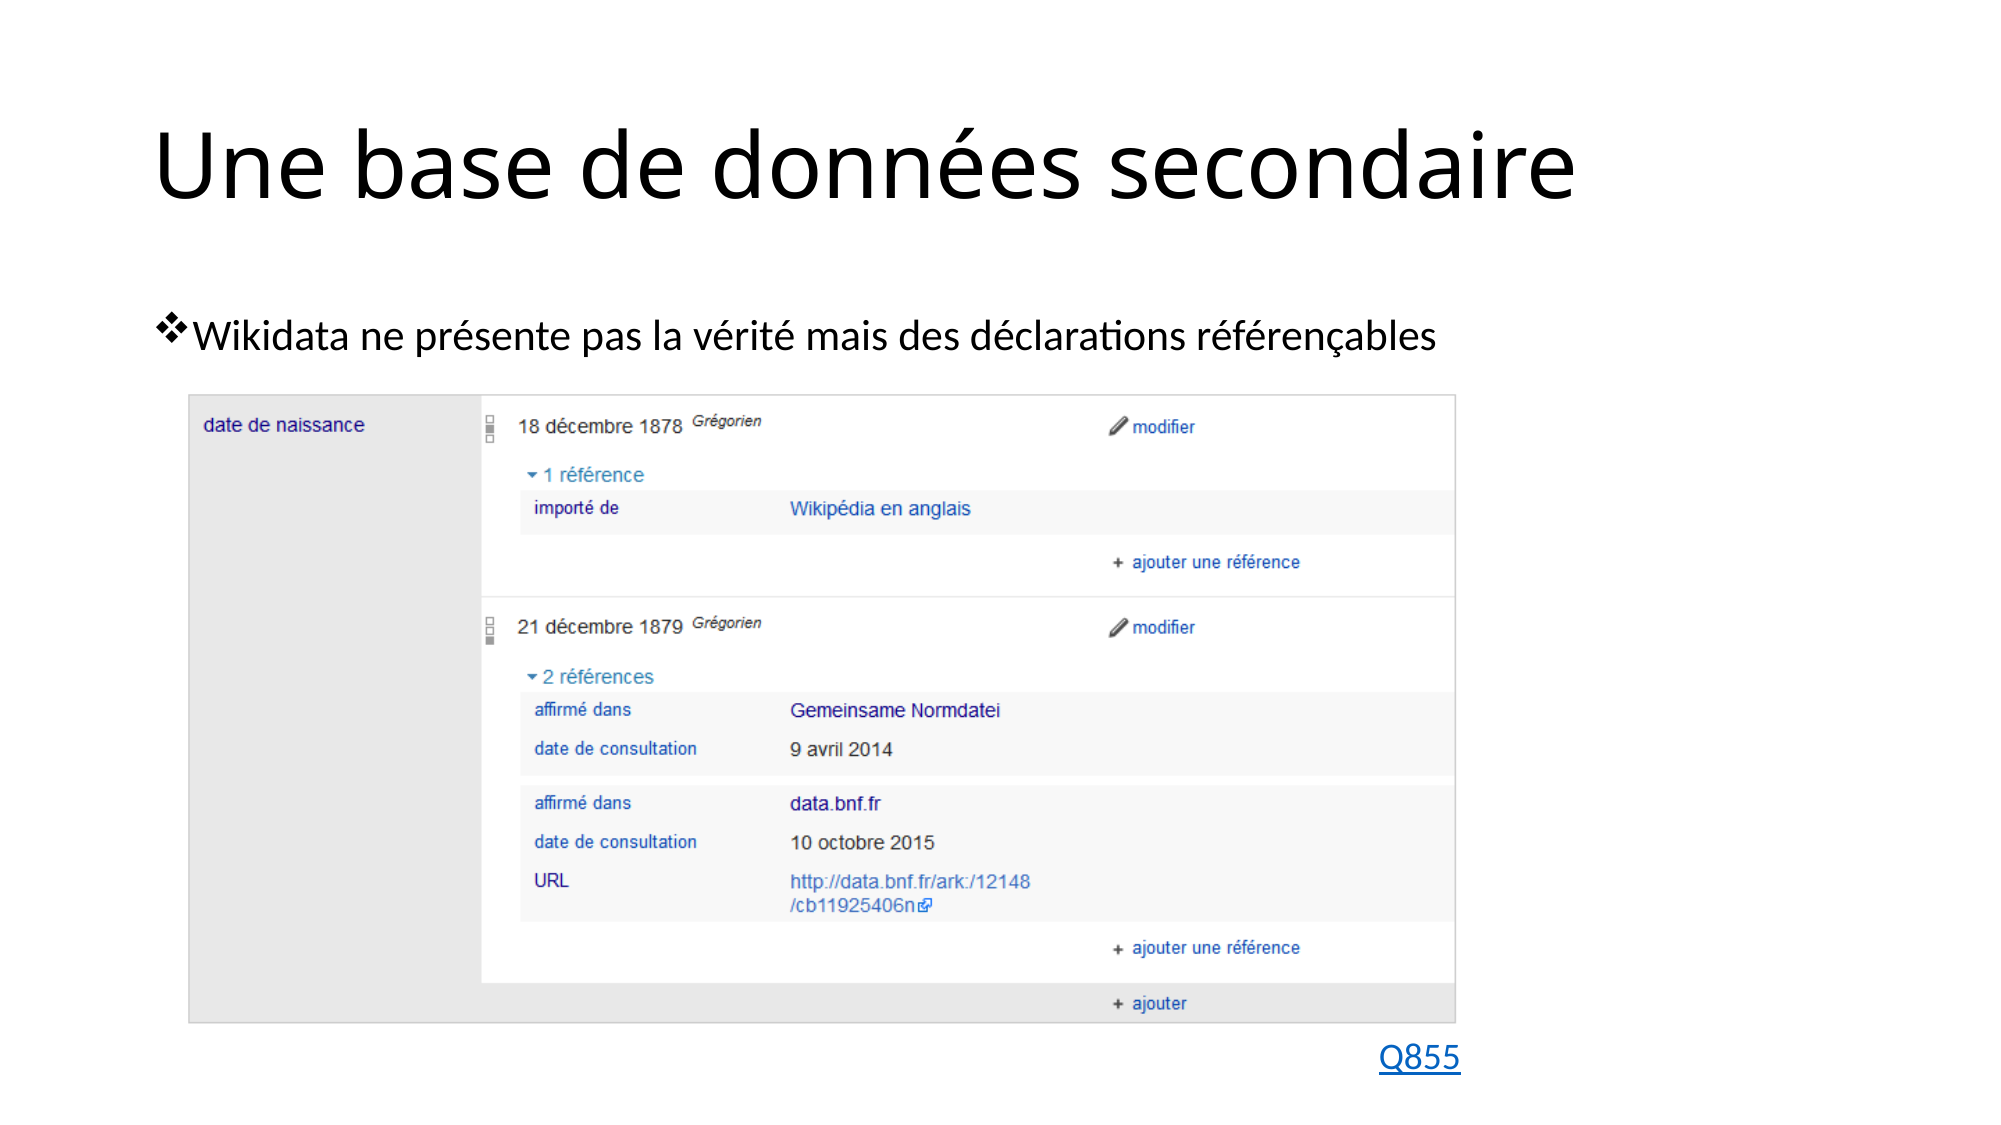

# Une base de données secondaire
 Wikidata ne présente pas la vérité mais des déclarations référençables
Q855